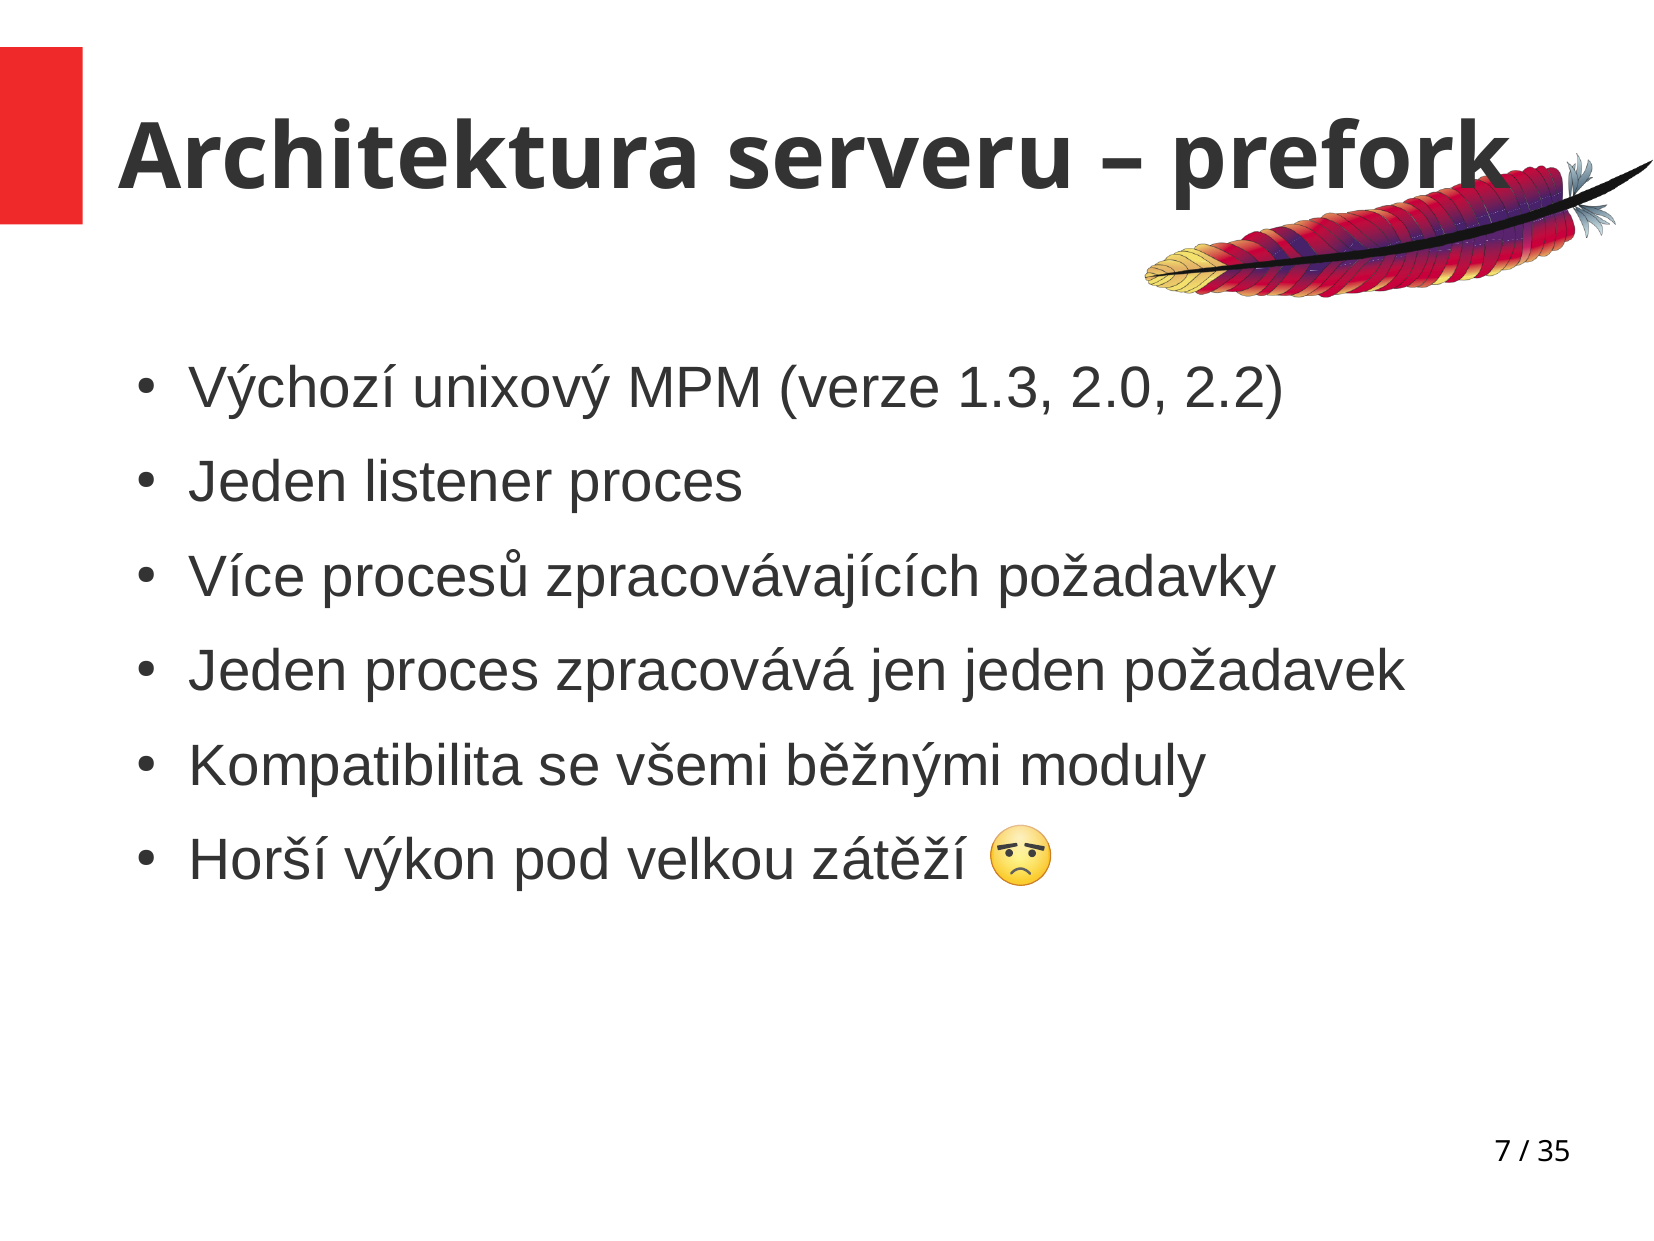

# Architektura serveru – prefork
Výchozí unixový MPM (verze 1.3, 2.0, 2.2)
Jeden listener proces
Více procesů zpracovávajících požadavky
Jeden proces zpracovává jen jeden požadavek
Kompatibilita se všemi běžnými moduly
Horší výkon pod velkou zátěží
7